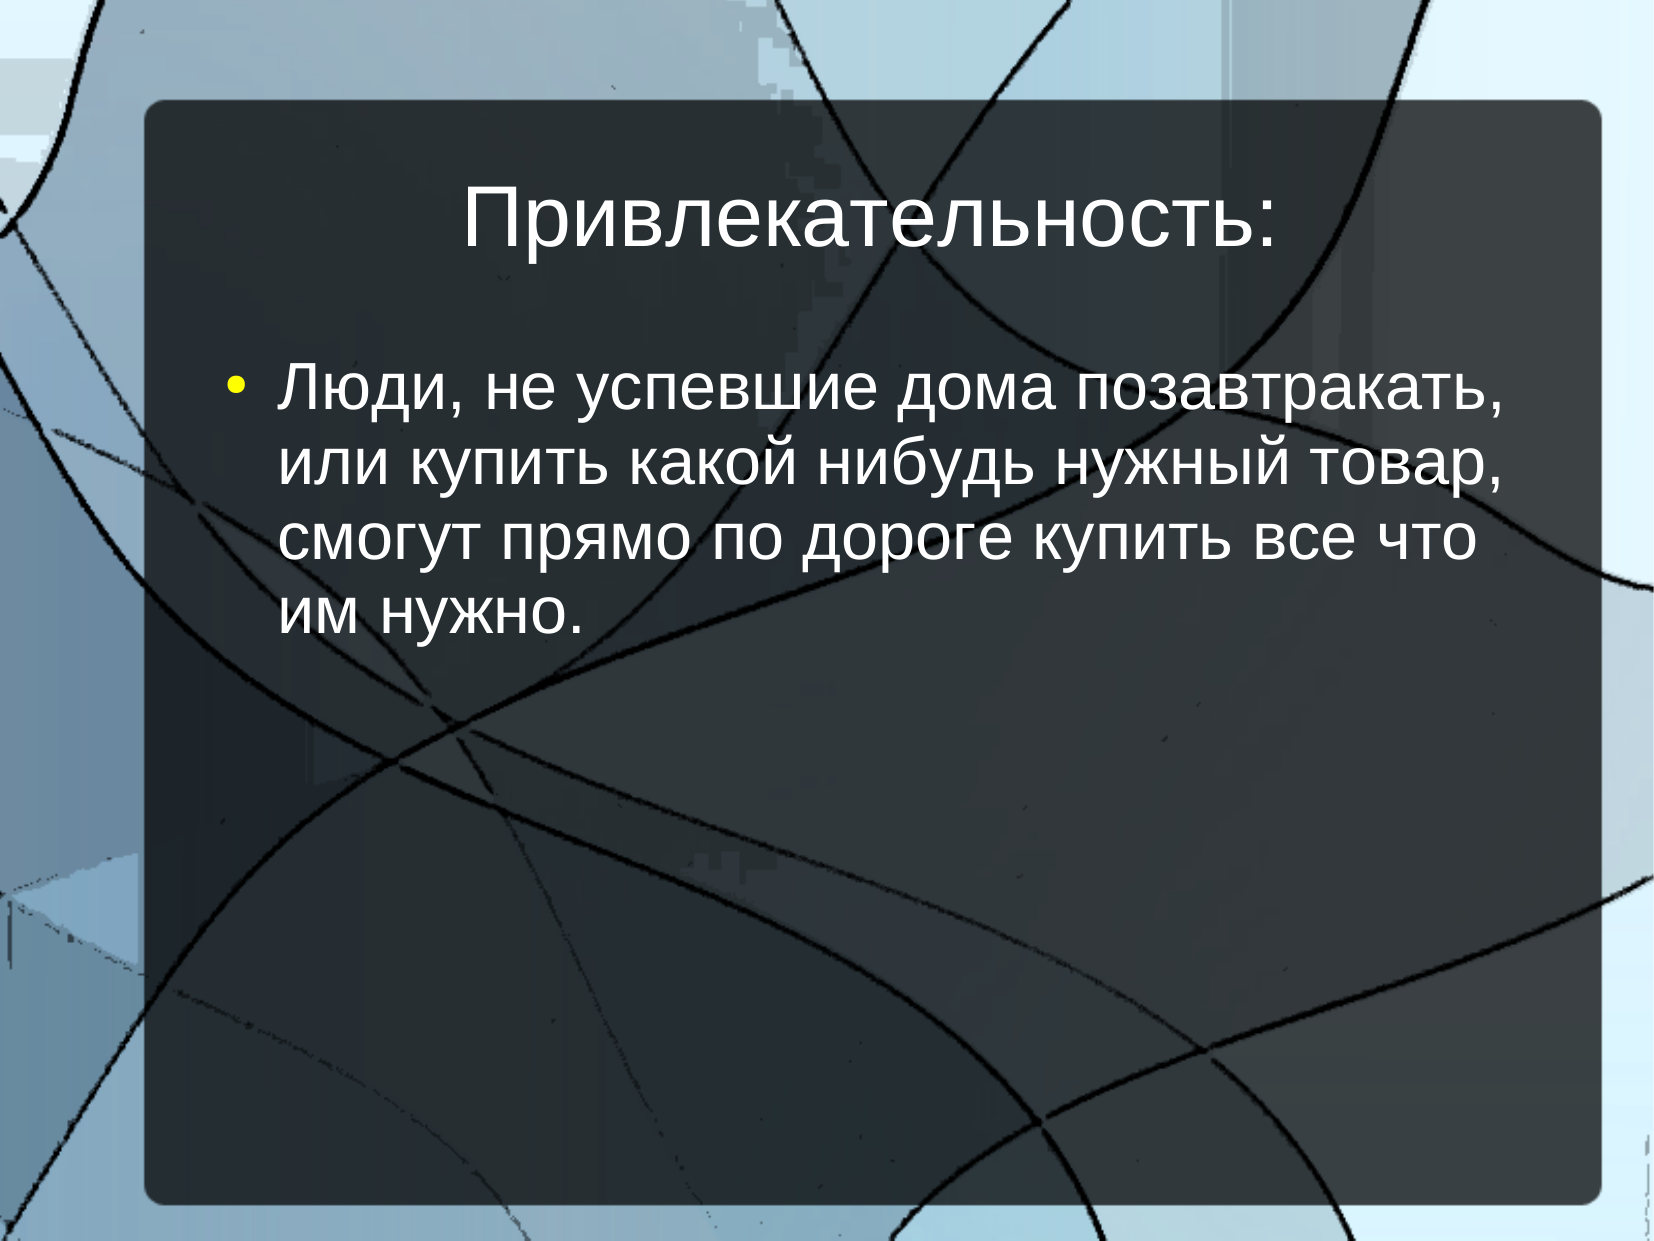

# Привлекательность:
Люди, не успевшие дома позавтракать, или купить какой нибудь нужный товар, смогут прямо по дороге купить все что им нужно.